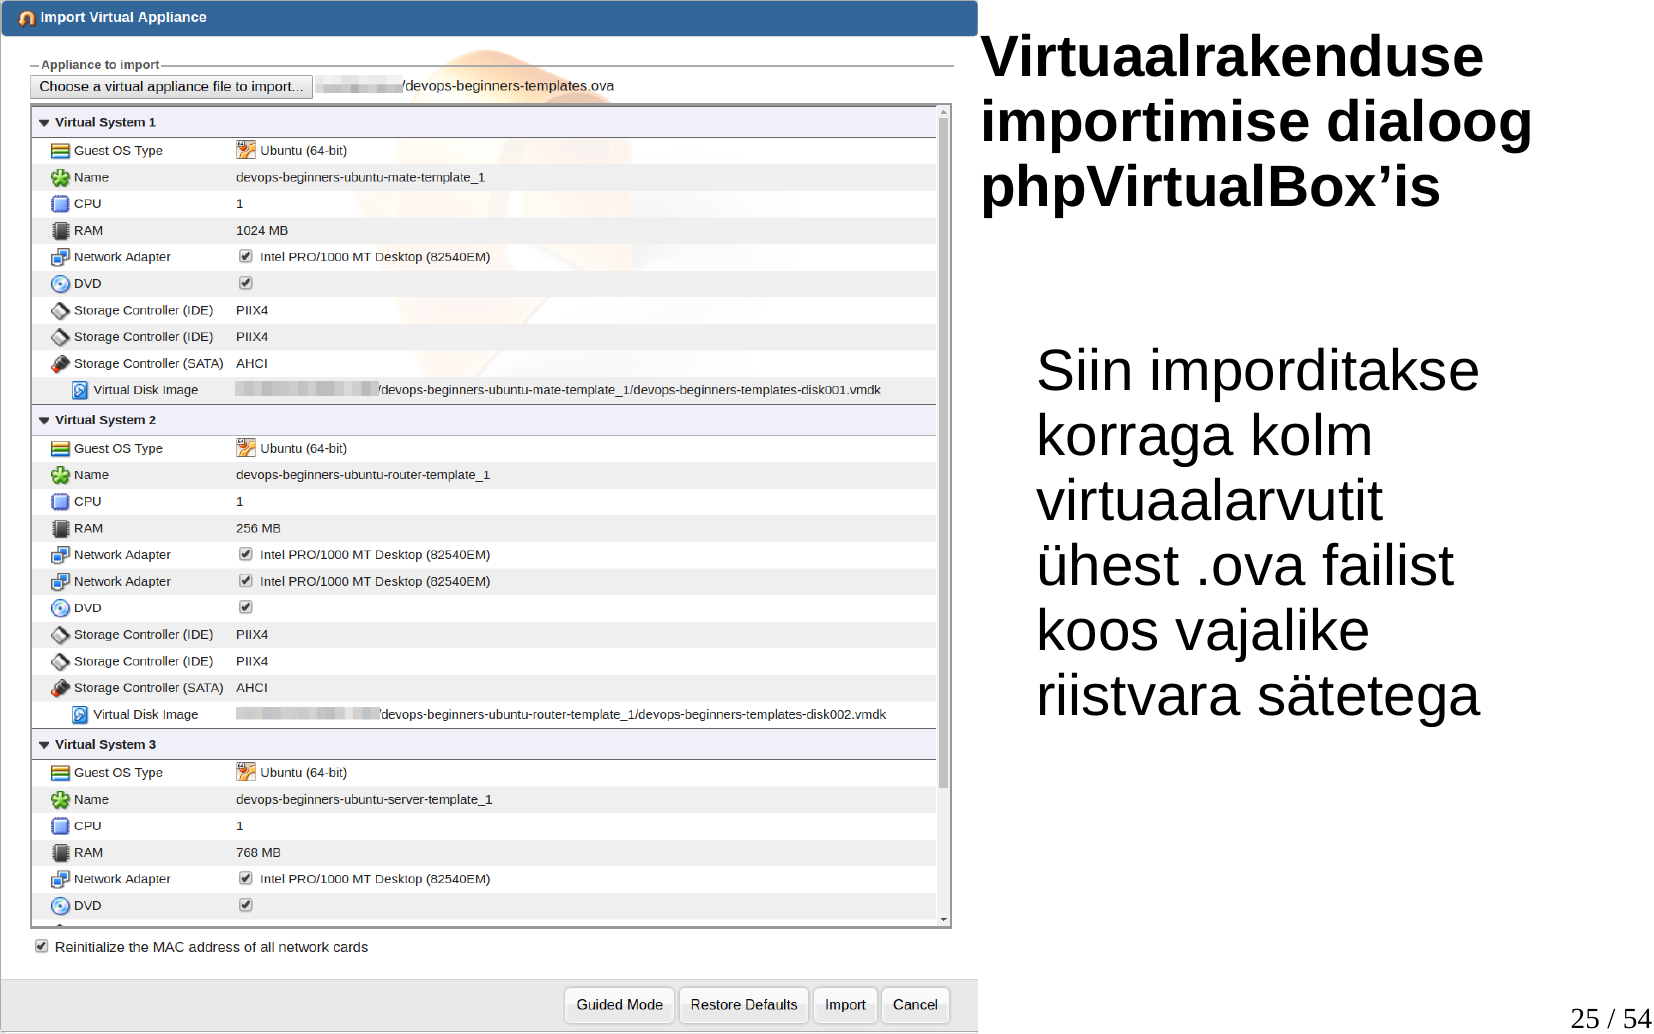

# Virtuaalrakenduse importimise dialoog phpVirtualBox’is
Siin imporditakse korraga kolm virtuaalarvutit ühest .ova failist koos vajalike riistvara sätetega
25